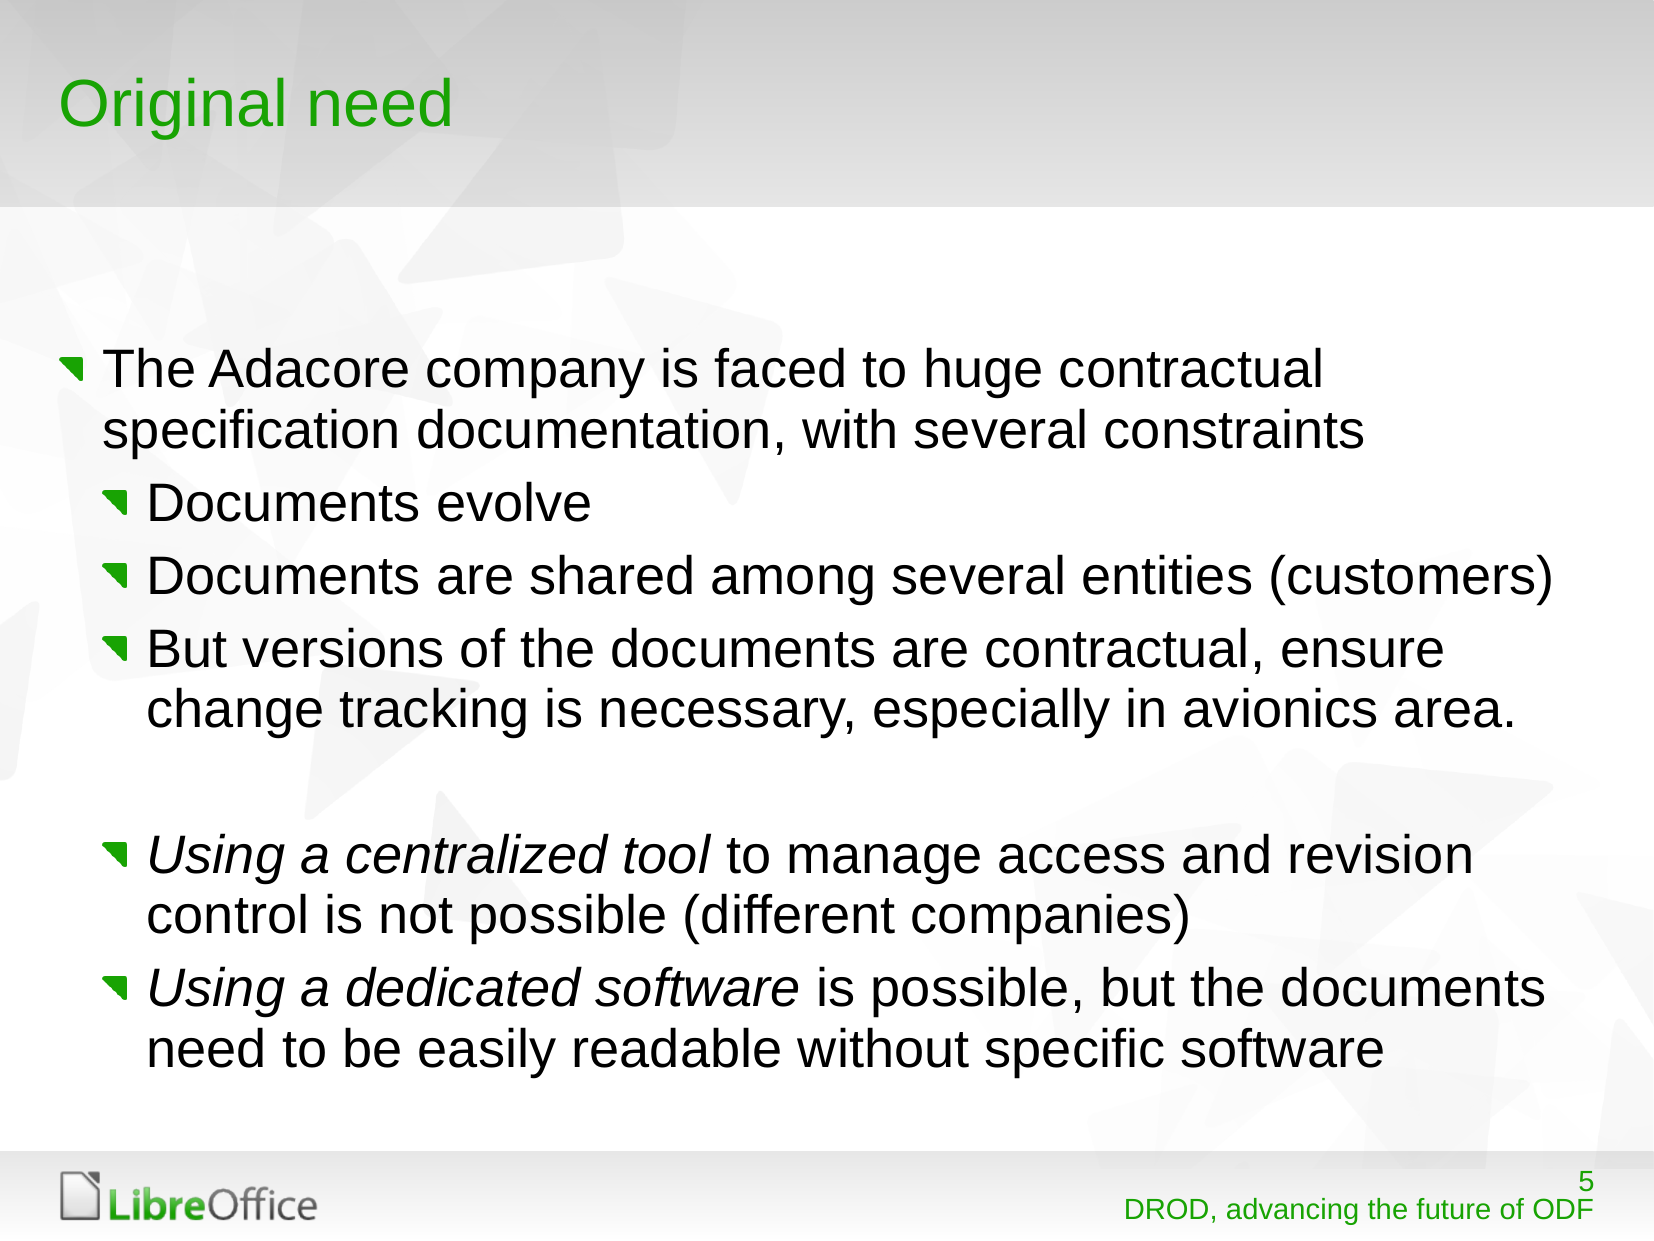

# Original need
The Adacore company is faced to huge contractual specification documentation, with several constraints
Documents evolve
Documents are shared among several entities (customers)
But versions of the documents are contractual, ensure change tracking is necessary, especially in avionics area.
Using a centralized tool to manage access and revision control is not possible (different companies)
Using a dedicated software is possible, but the documents need to be easily readable without specific software
5
DROD, advancing the future of ODF